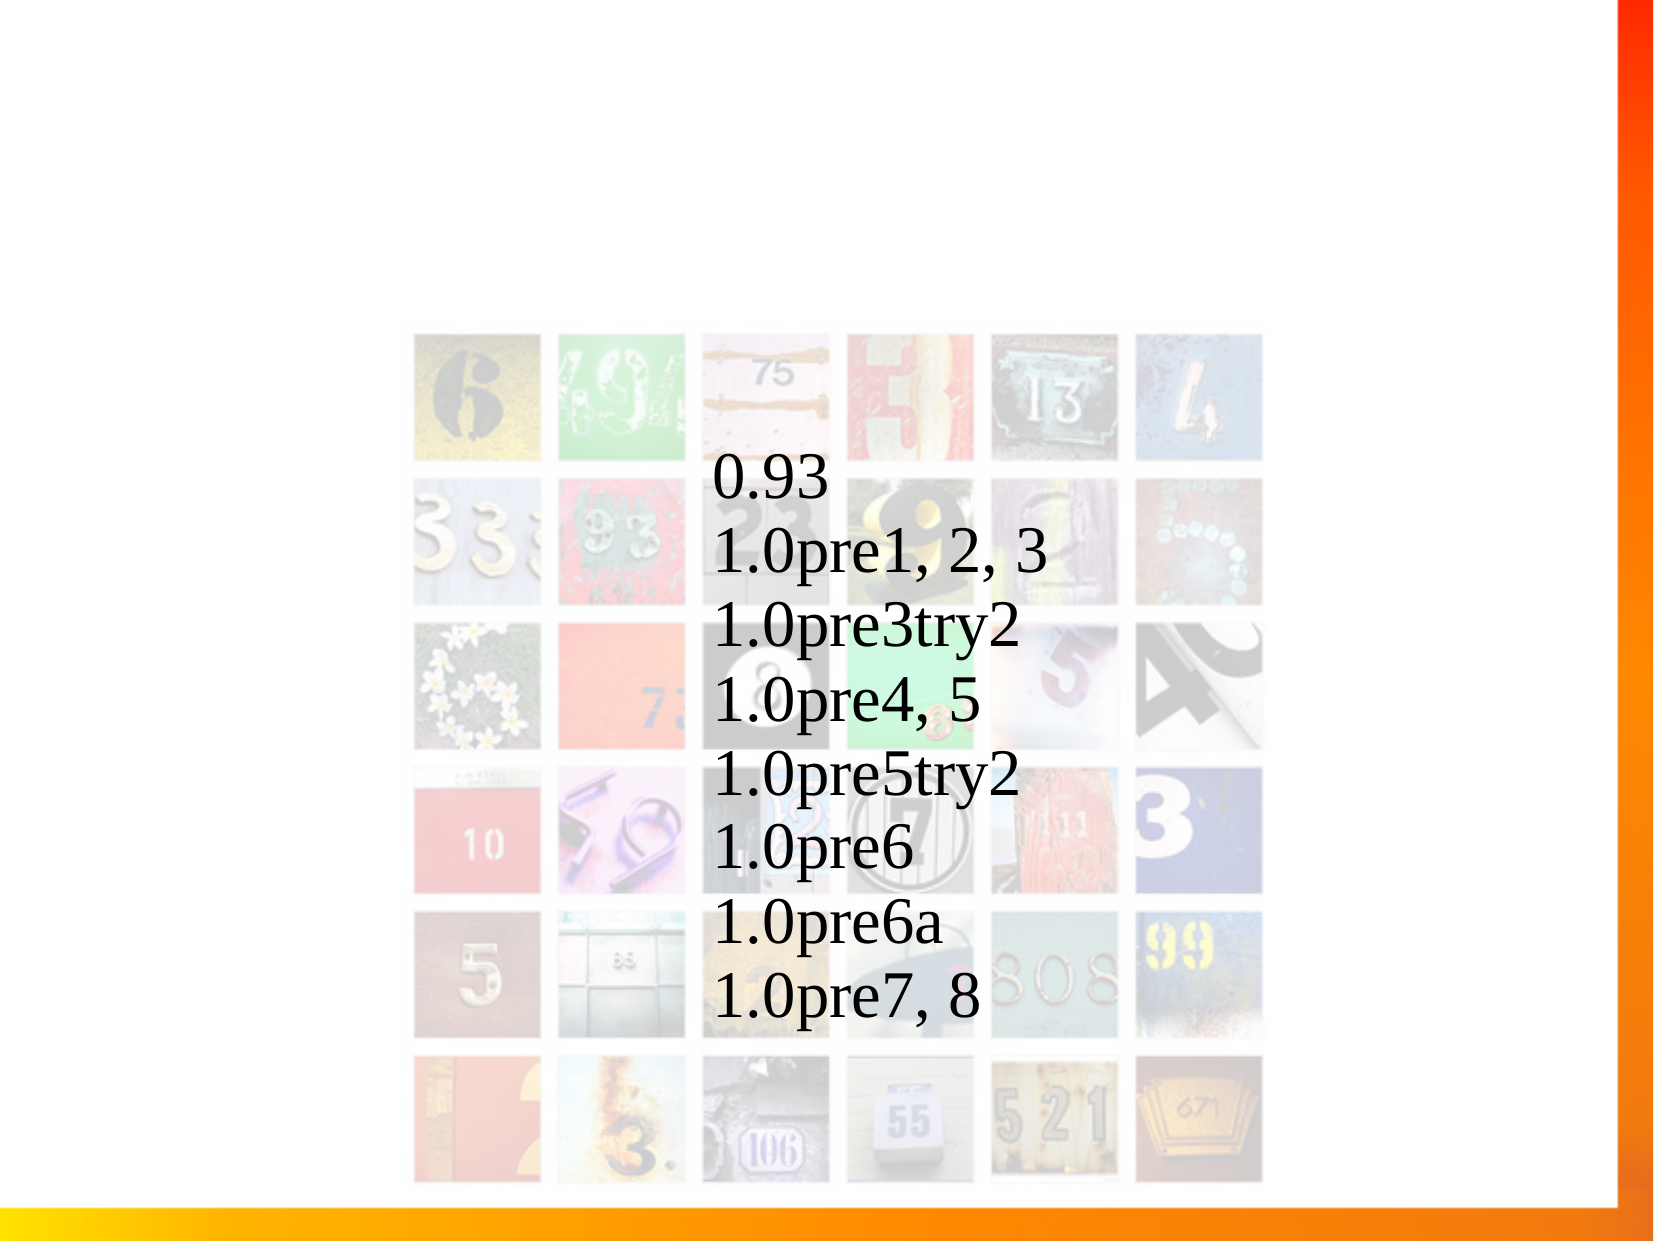

# 0.93
1.0pre1, 2, 3
1.0pre3try2
1.0pre4, 5
1.0pre5try2
1.0pre6
1.0pre6a
1.0pre7, 8